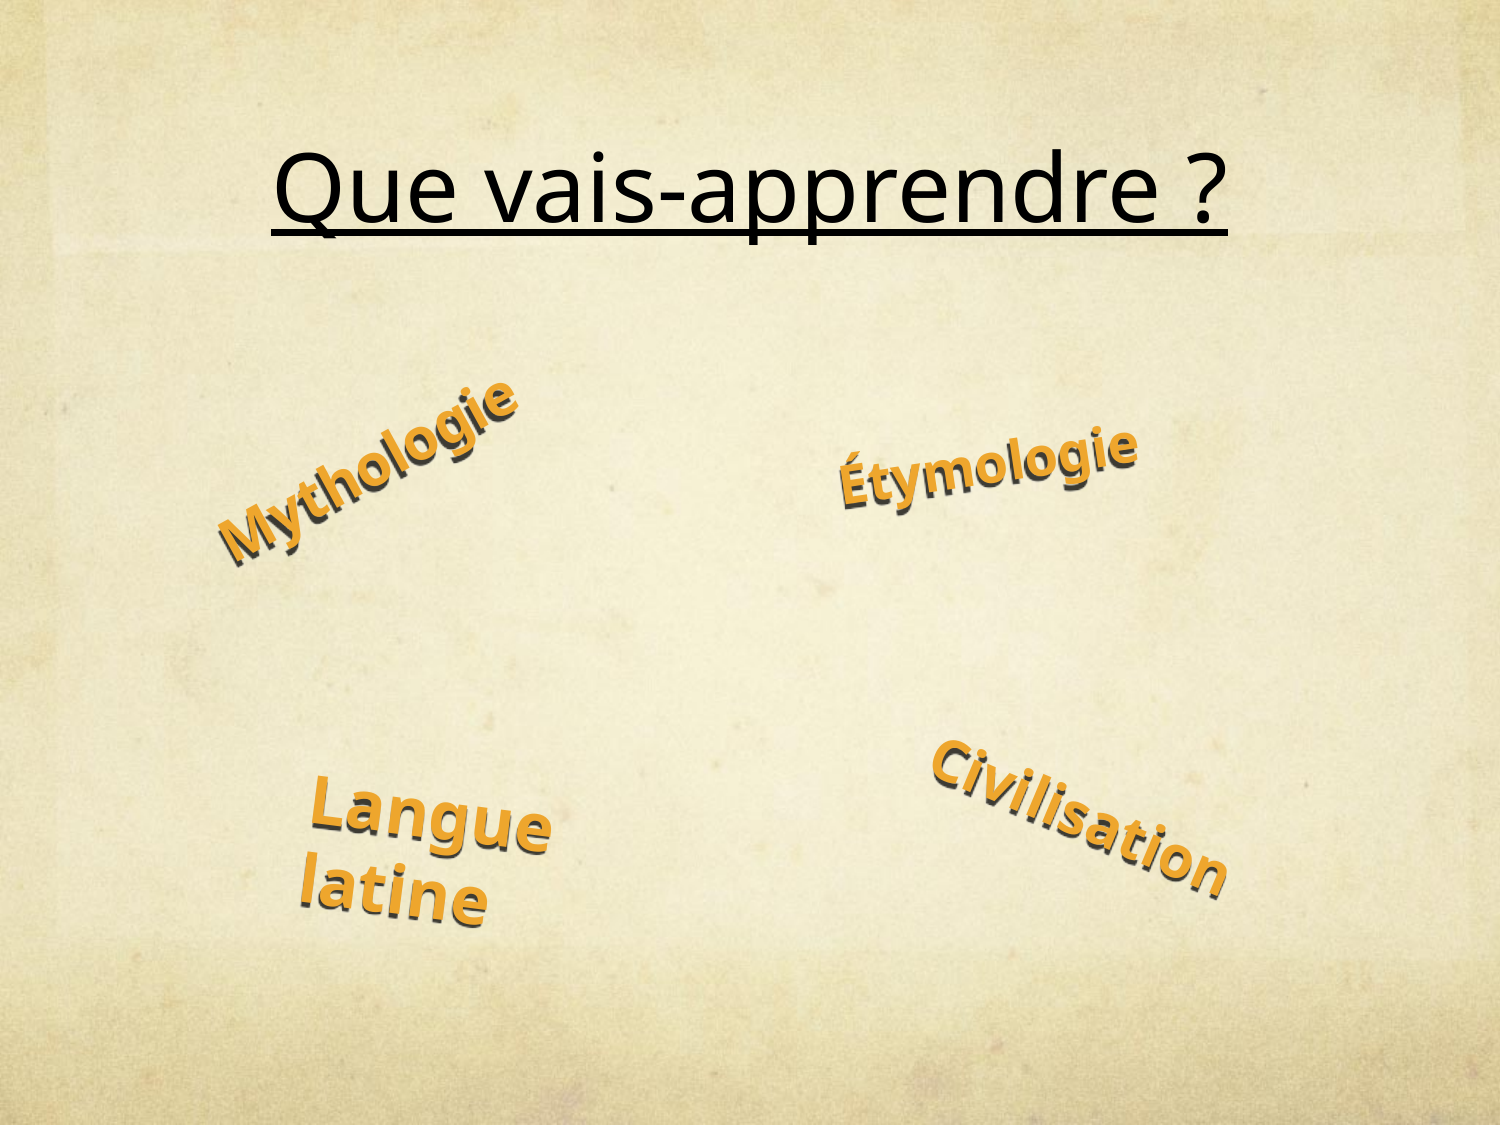

# Que vais-apprendre ?
Mythologie
Étymologie
Langue latine
Civilisation